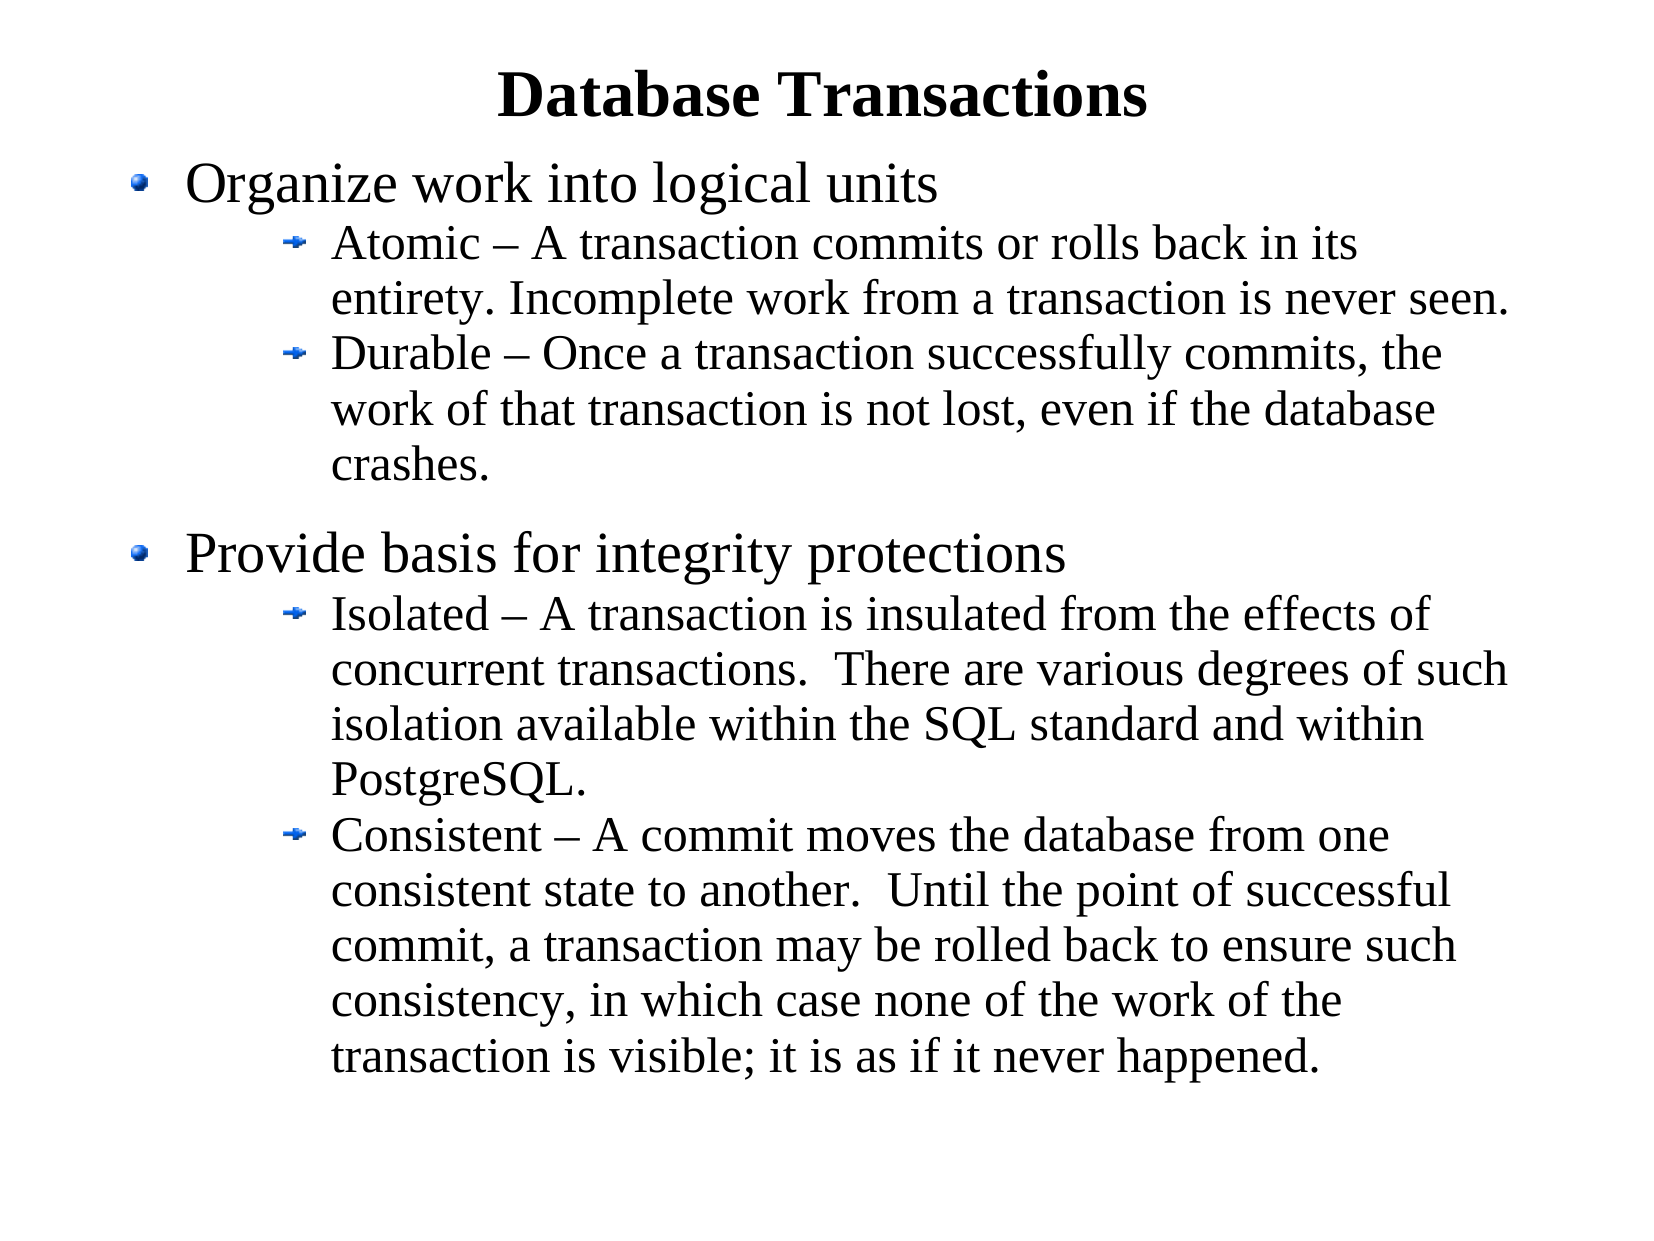

# Database Transactions
Organize work into logical units
Atomic – A transaction commits or rolls back in its entirety. Incomplete work from a transaction is never seen.
Durable – Once a transaction successfully commits, the work of that transaction is not lost, even if the database crashes.
Provide basis for integrity protections
Isolated – A transaction is insulated from the effects of concurrent transactions. There are various degrees of such isolation available within the SQL standard and within PostgreSQL.
Consistent – A commit moves the database from one consistent state to another. Until the point of successful commit, a transaction may be rolled back to ensure such consistency, in which case none of the work of the transaction is visible; it is as if it never happened.